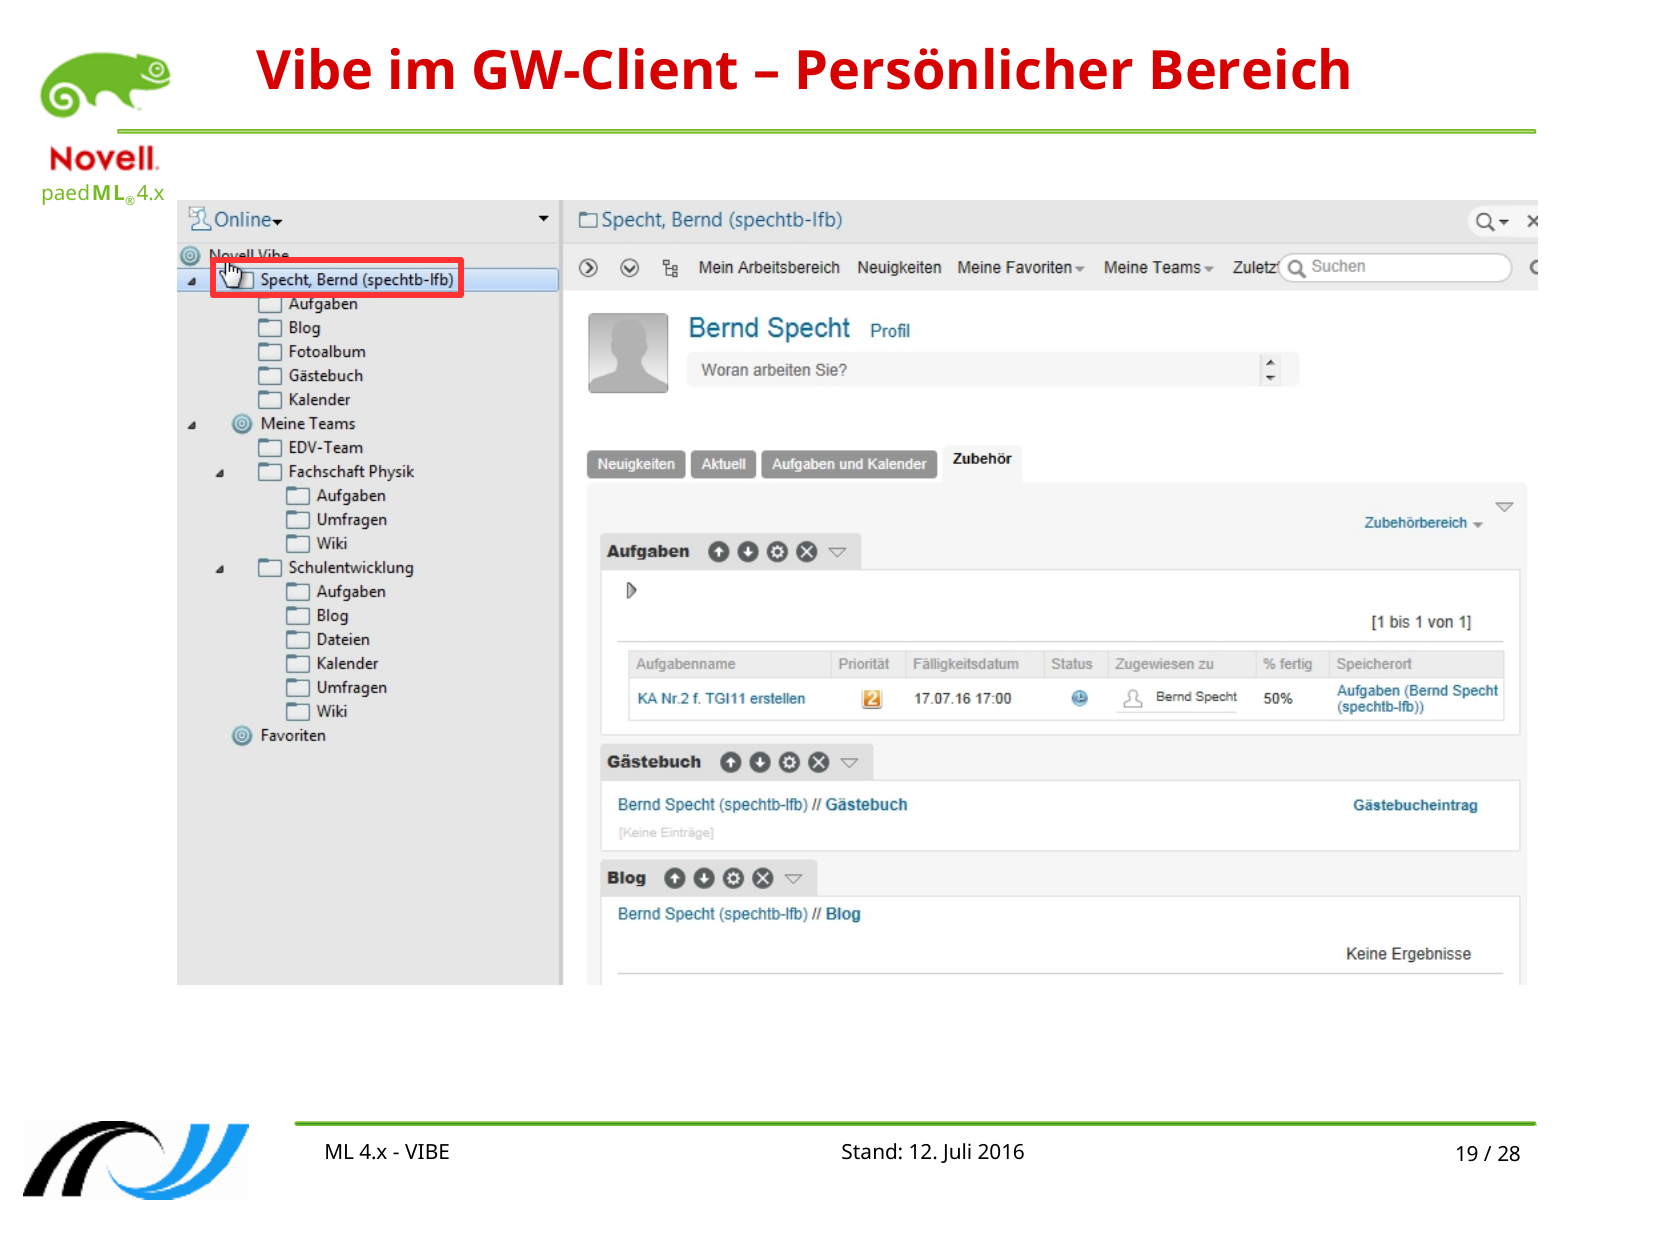

# Vibe im GW-Client – Persönlicher Bereich
ML 4.x - VIBE
12. Juli 2016
19